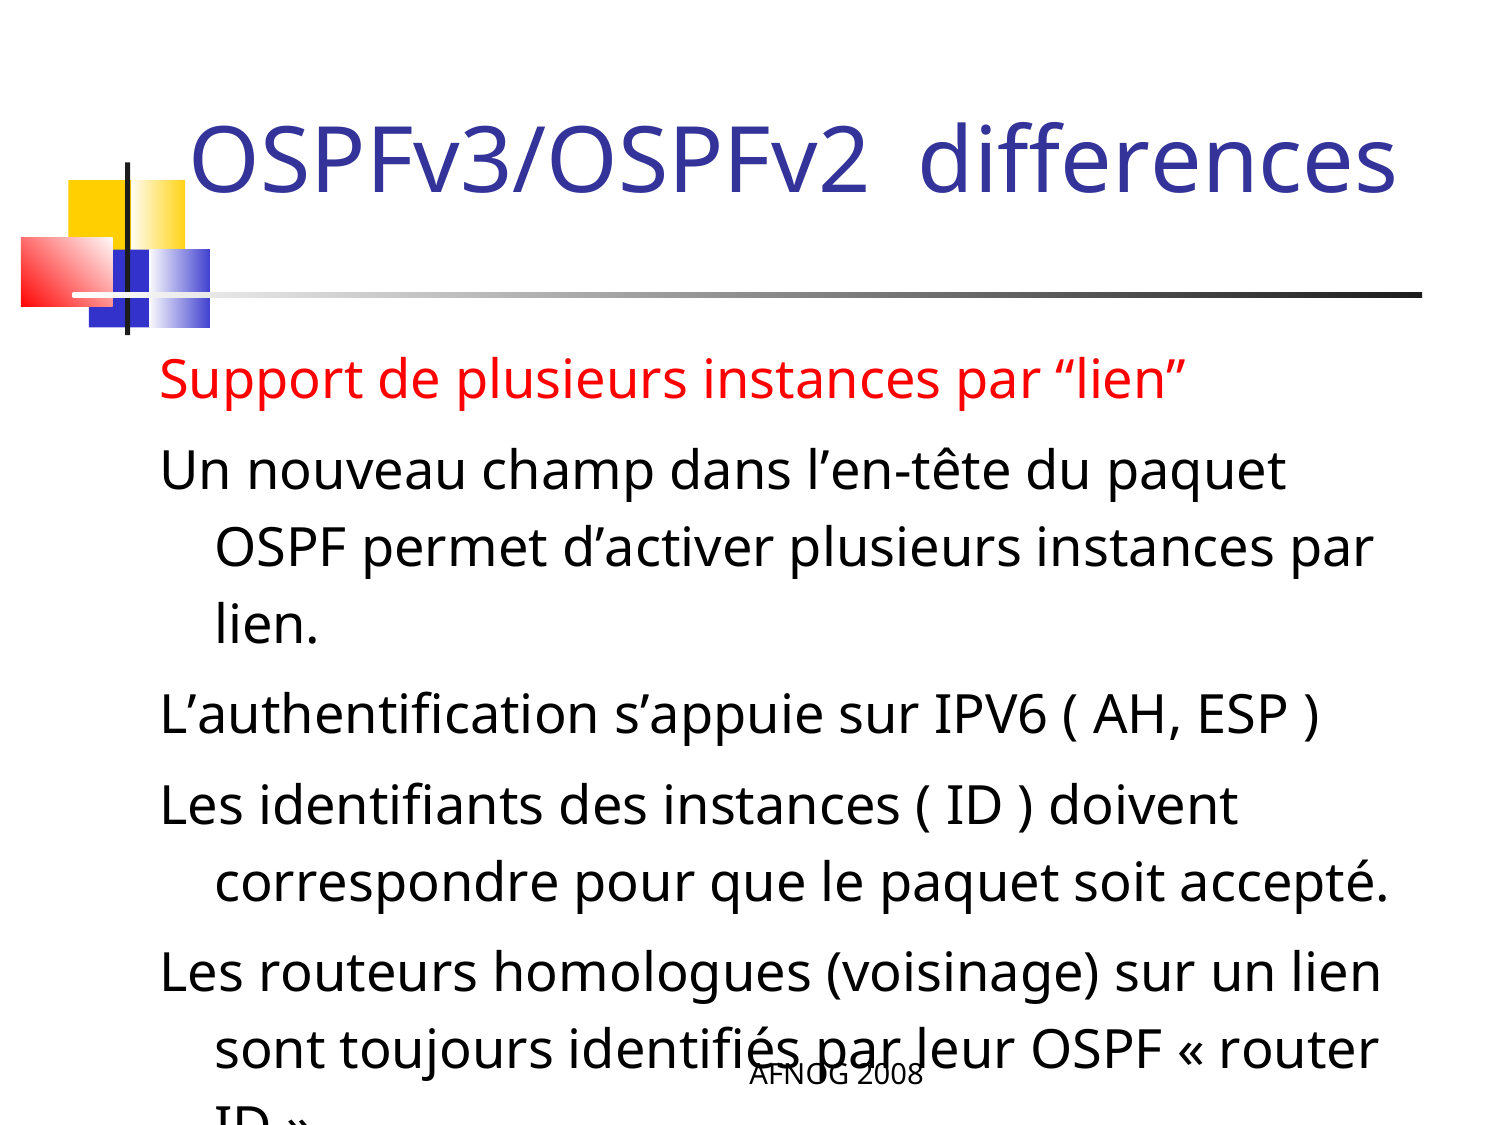

# OSPFv3/OSPFv2 differences
Support de plusieurs instances par “lien”
Un nouveau champ dans l’en-tête du paquet OSPF permet d’activer plusieurs instances par lien.
L’authentification s’appuie sur IPV6 ( AH, ESP )
Les identifiants des instances ( ID ) doivent correspondre pour que le paquet soit accepté.
Les routeurs homologues (voisinage) sur un lien sont toujours identifiés par leur OSPF « router ID »
AFNOG 2008